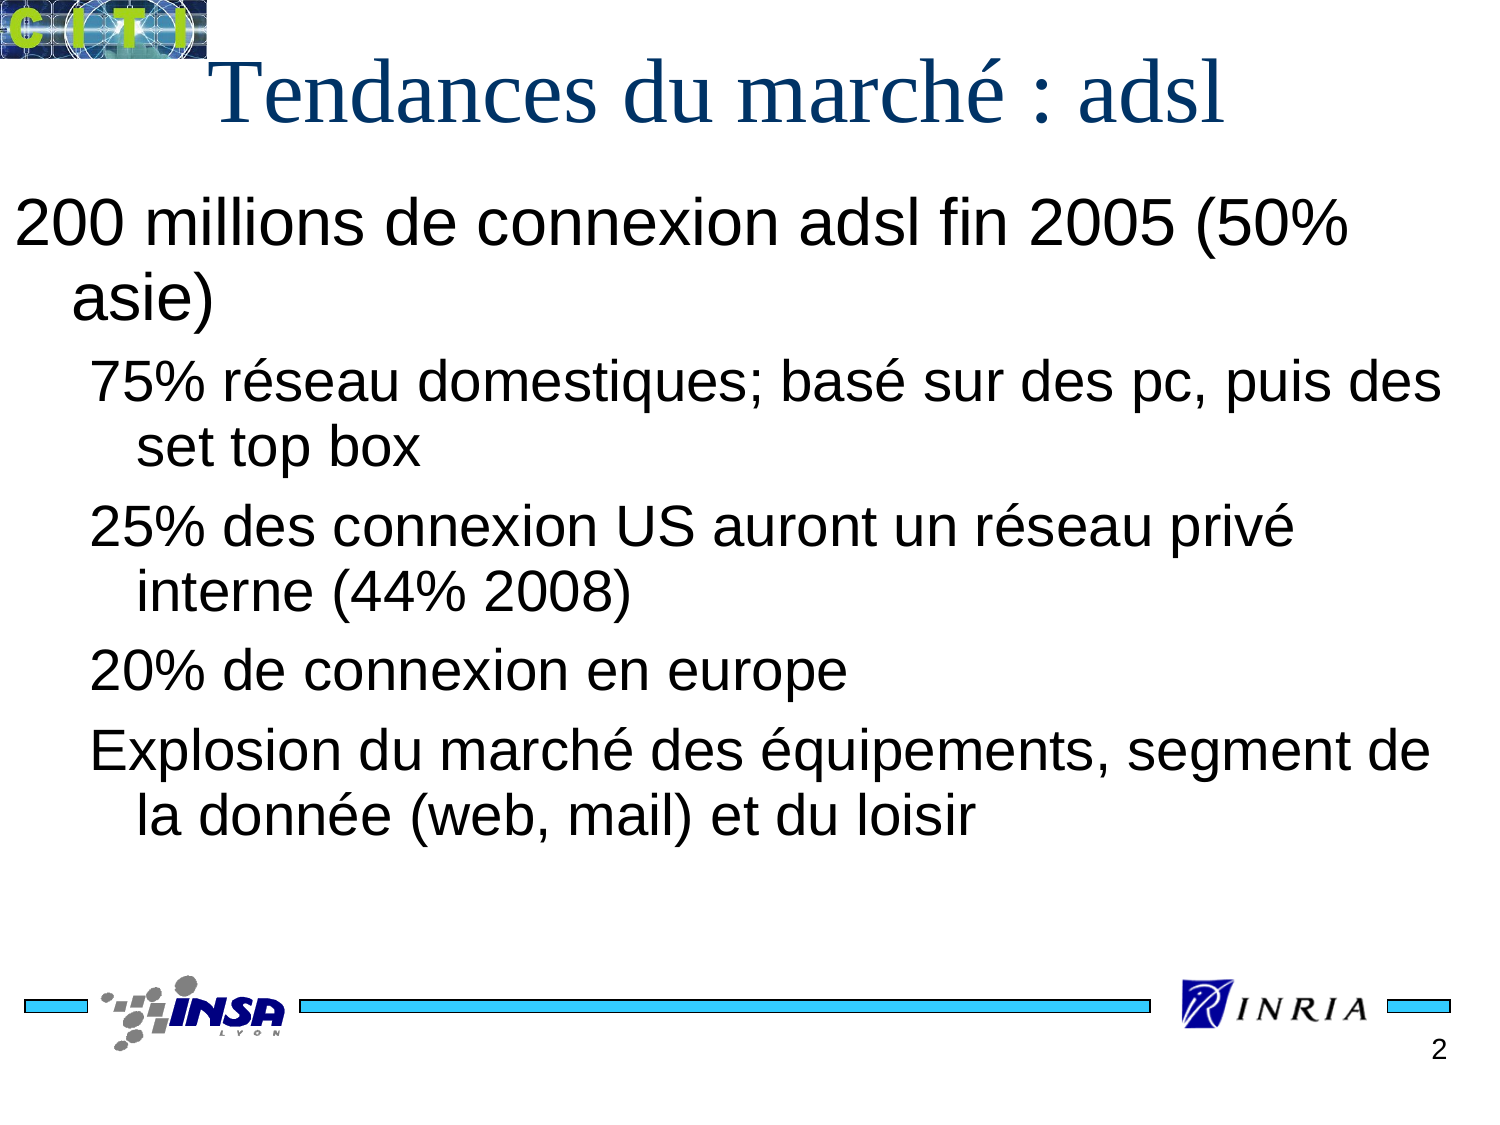

# Tendances du marché : adsl
200 millions de connexion adsl fin 2005 (50% asie)
75% réseau domestiques; basé sur des pc, puis des set top box
25% des connexion US auront un réseau privé interne (44% 2008)
20% de connexion en europe
Explosion du marché des équipements, segment de la donnée (web, mail) et du loisir
2